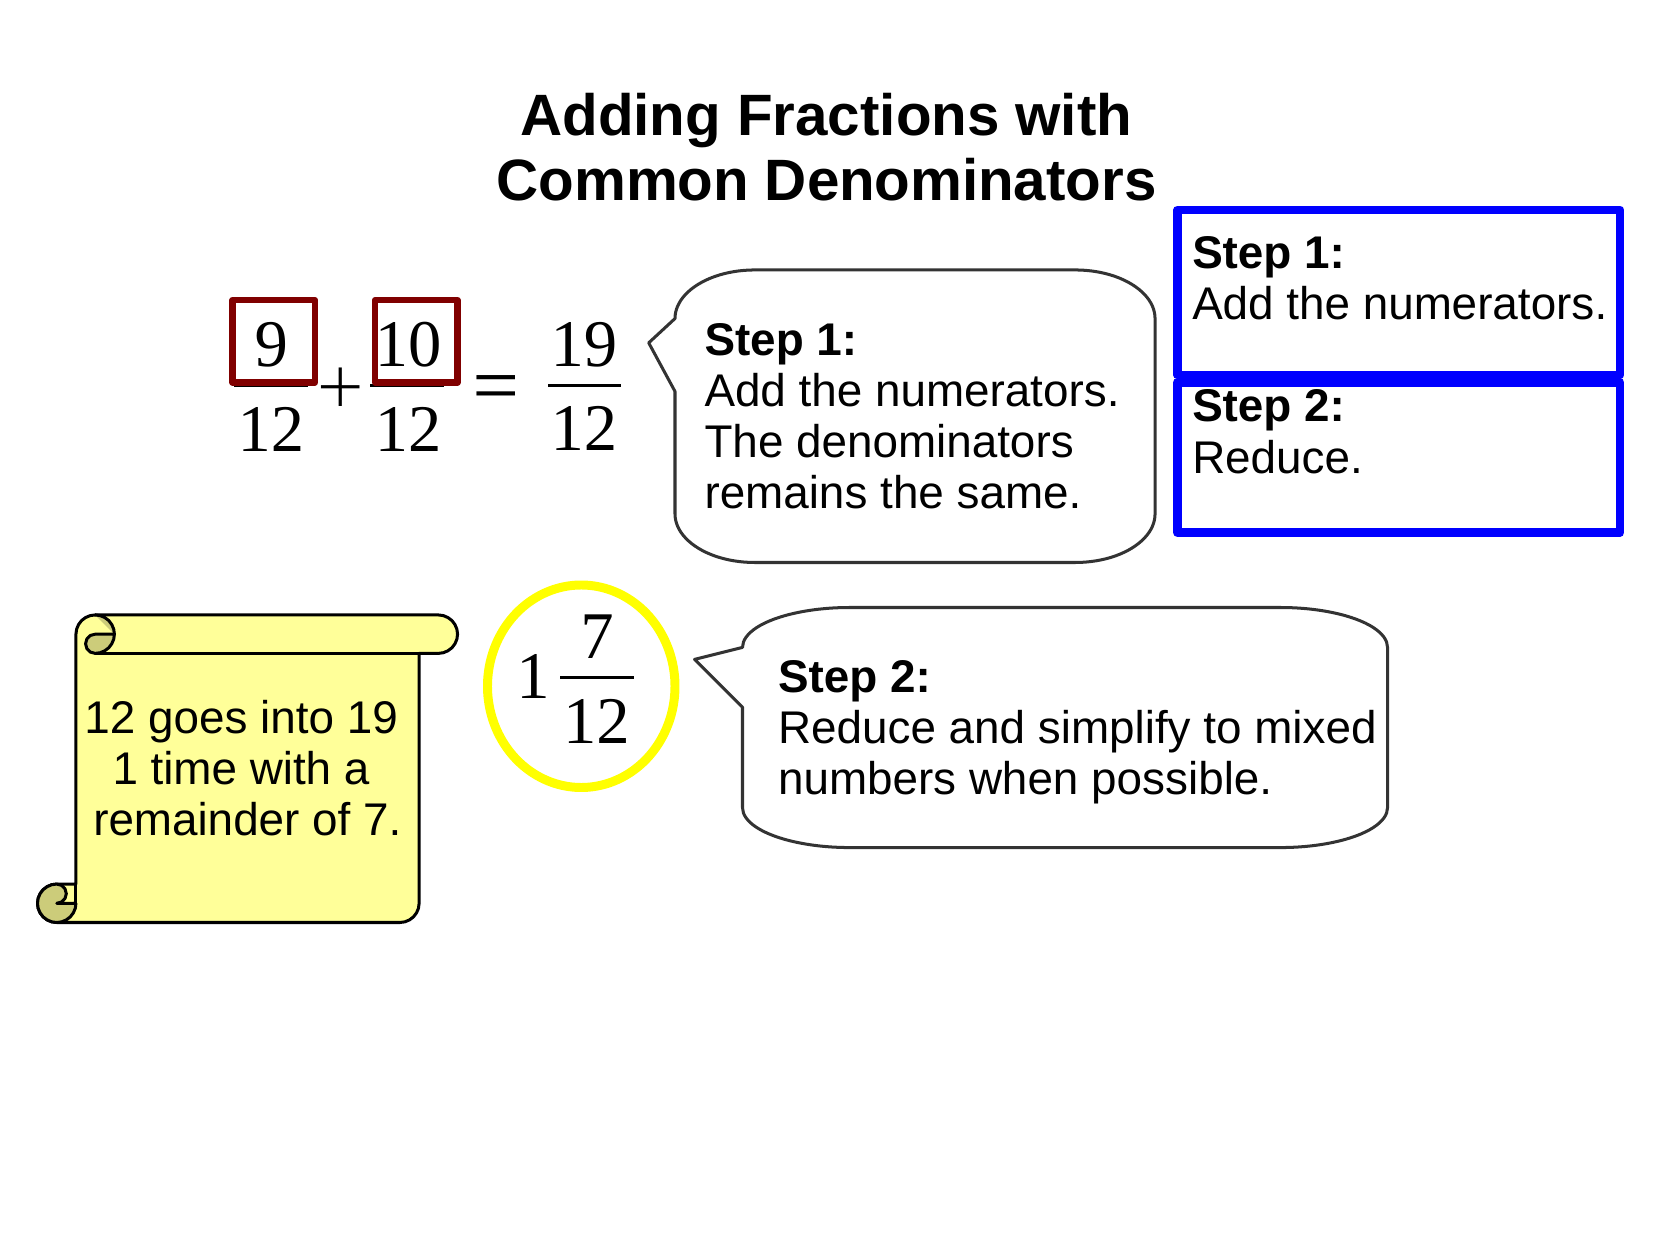

Adding Fractions with Common Denominators
Step 1:
Add the numerators.
Step 2:
Reduce.
Step 1:
Add the numerators.
The denominators
remains the same.
Step 2:
Reduce and simplify to mixed
numbers when possible.
12 goes into 19
1 time with a
remainder of 7.